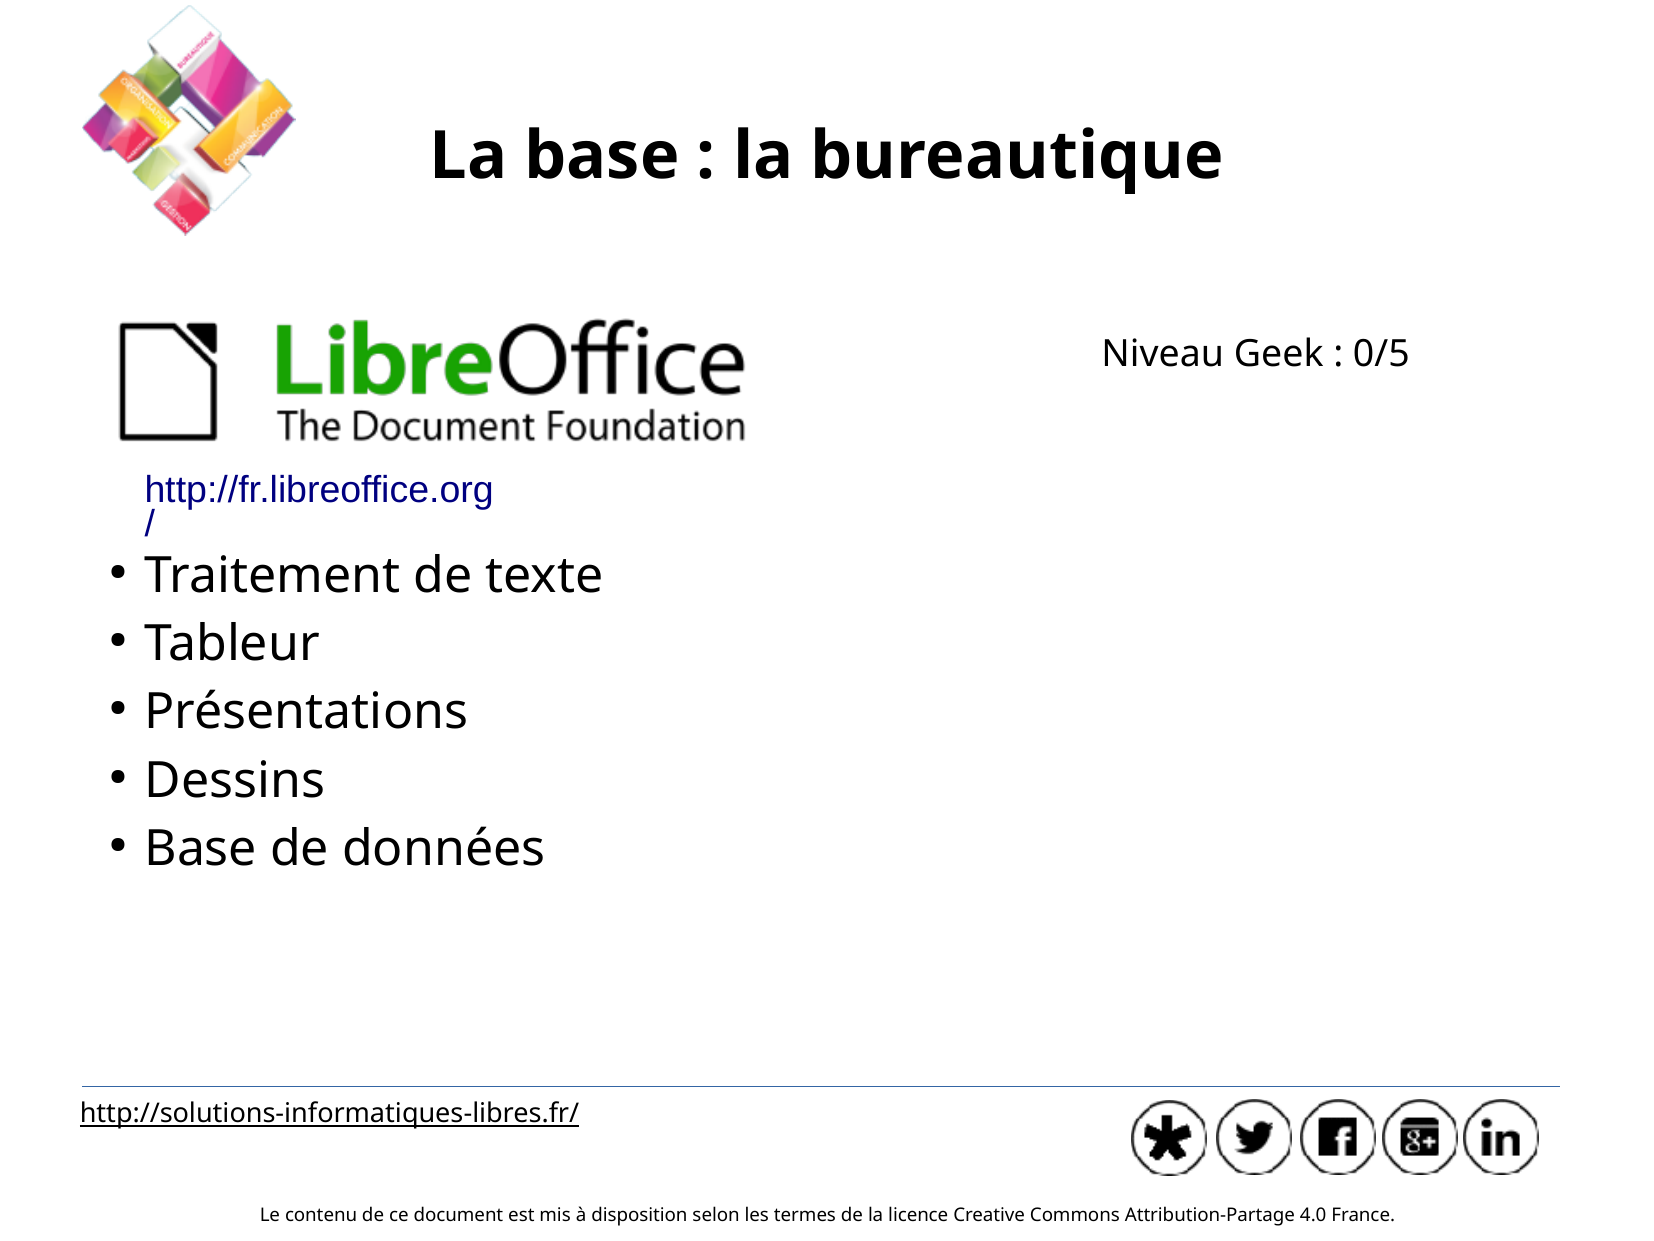

# La base : la bureautique
Niveau Geek : 0/5
http://fr.libreoffice.org/
Traitement de texte
Tableur
Présentations
Dessins
Base de données